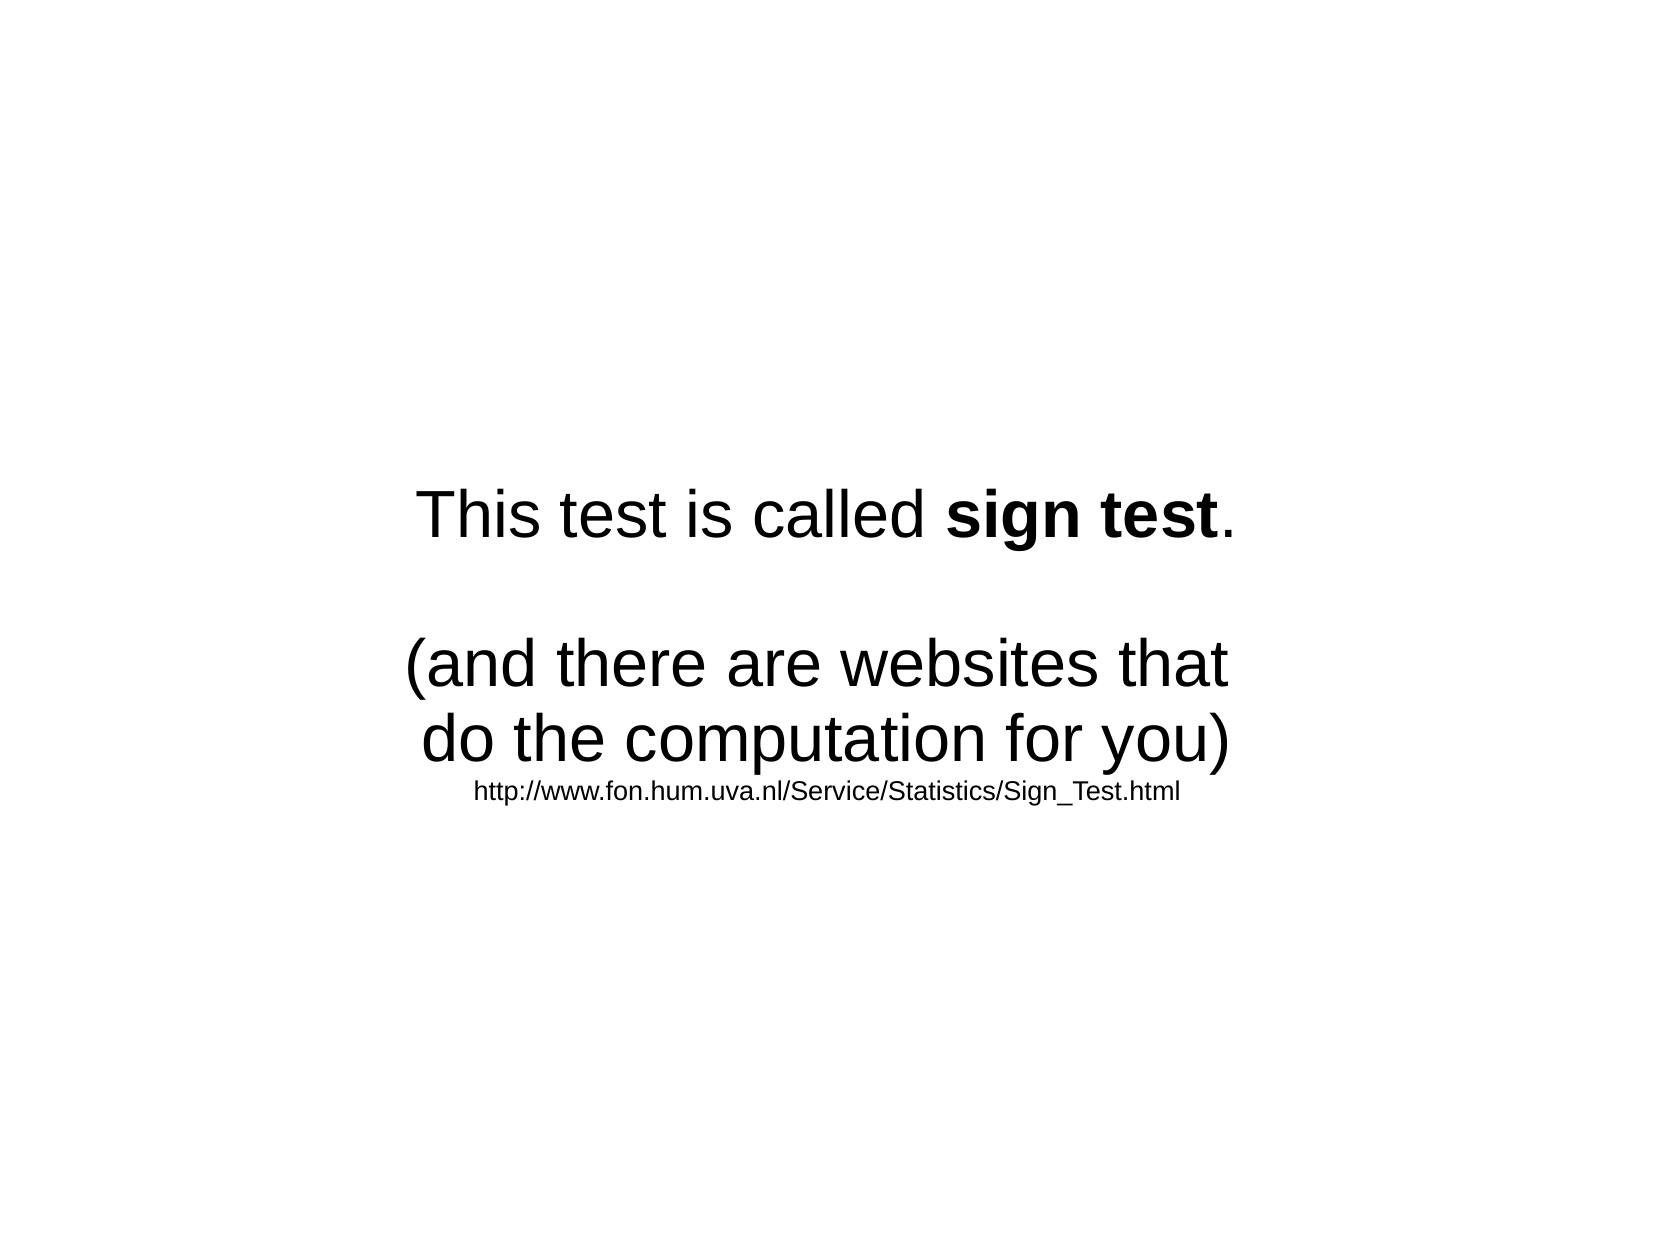

# This test is called sign test.
(and there are websites that
do the computation for you)
http://www.fon.hum.uva.nl/Service/Statistics/Sign_Test.html